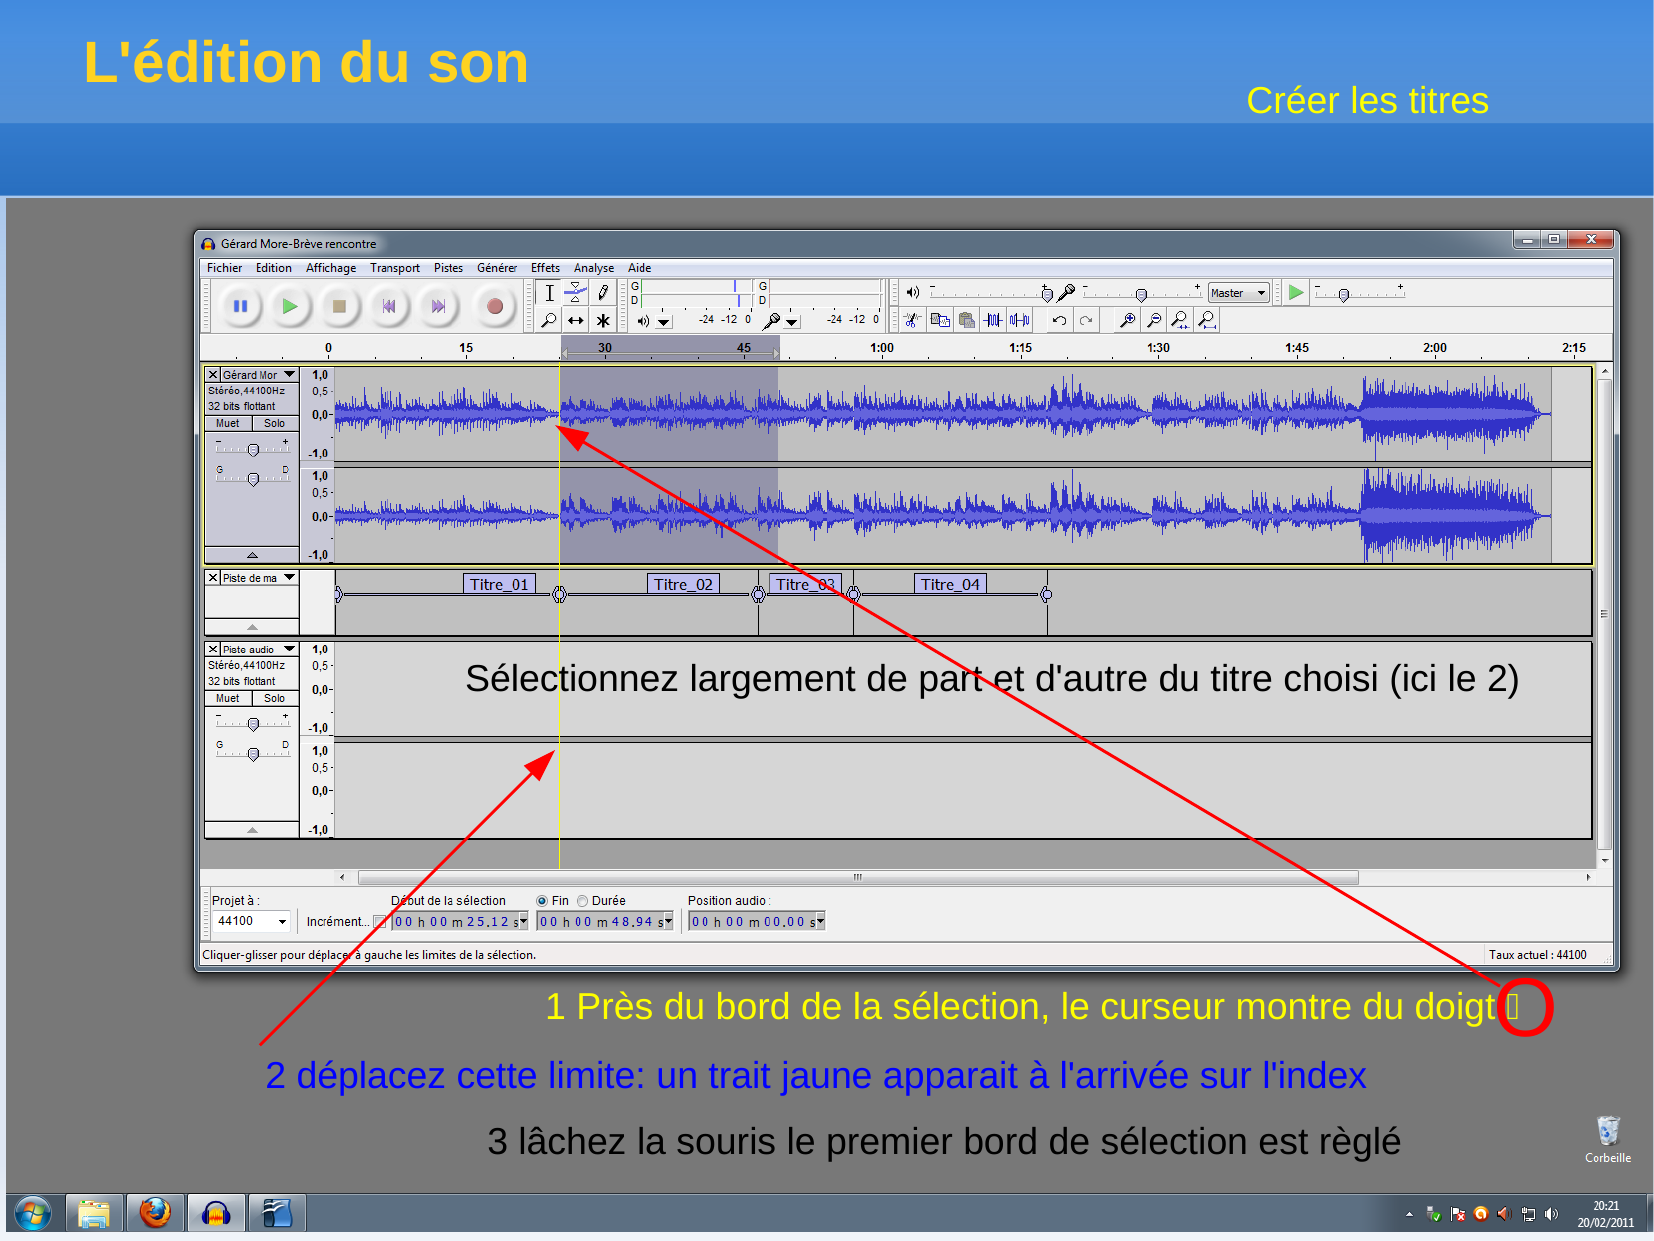

L'édition du son
 Créer les titres
#
Sélectionnez largement de part et d'autre du titre choisi (ici le 2)
O
1 Près du bord de la sélection, le curseur montre du doigt 
2 déplacez cette limite: un trait jaune apparait à l'arrivée sur l'index
3 lâchez la souris le premier bord de sélection est règlé